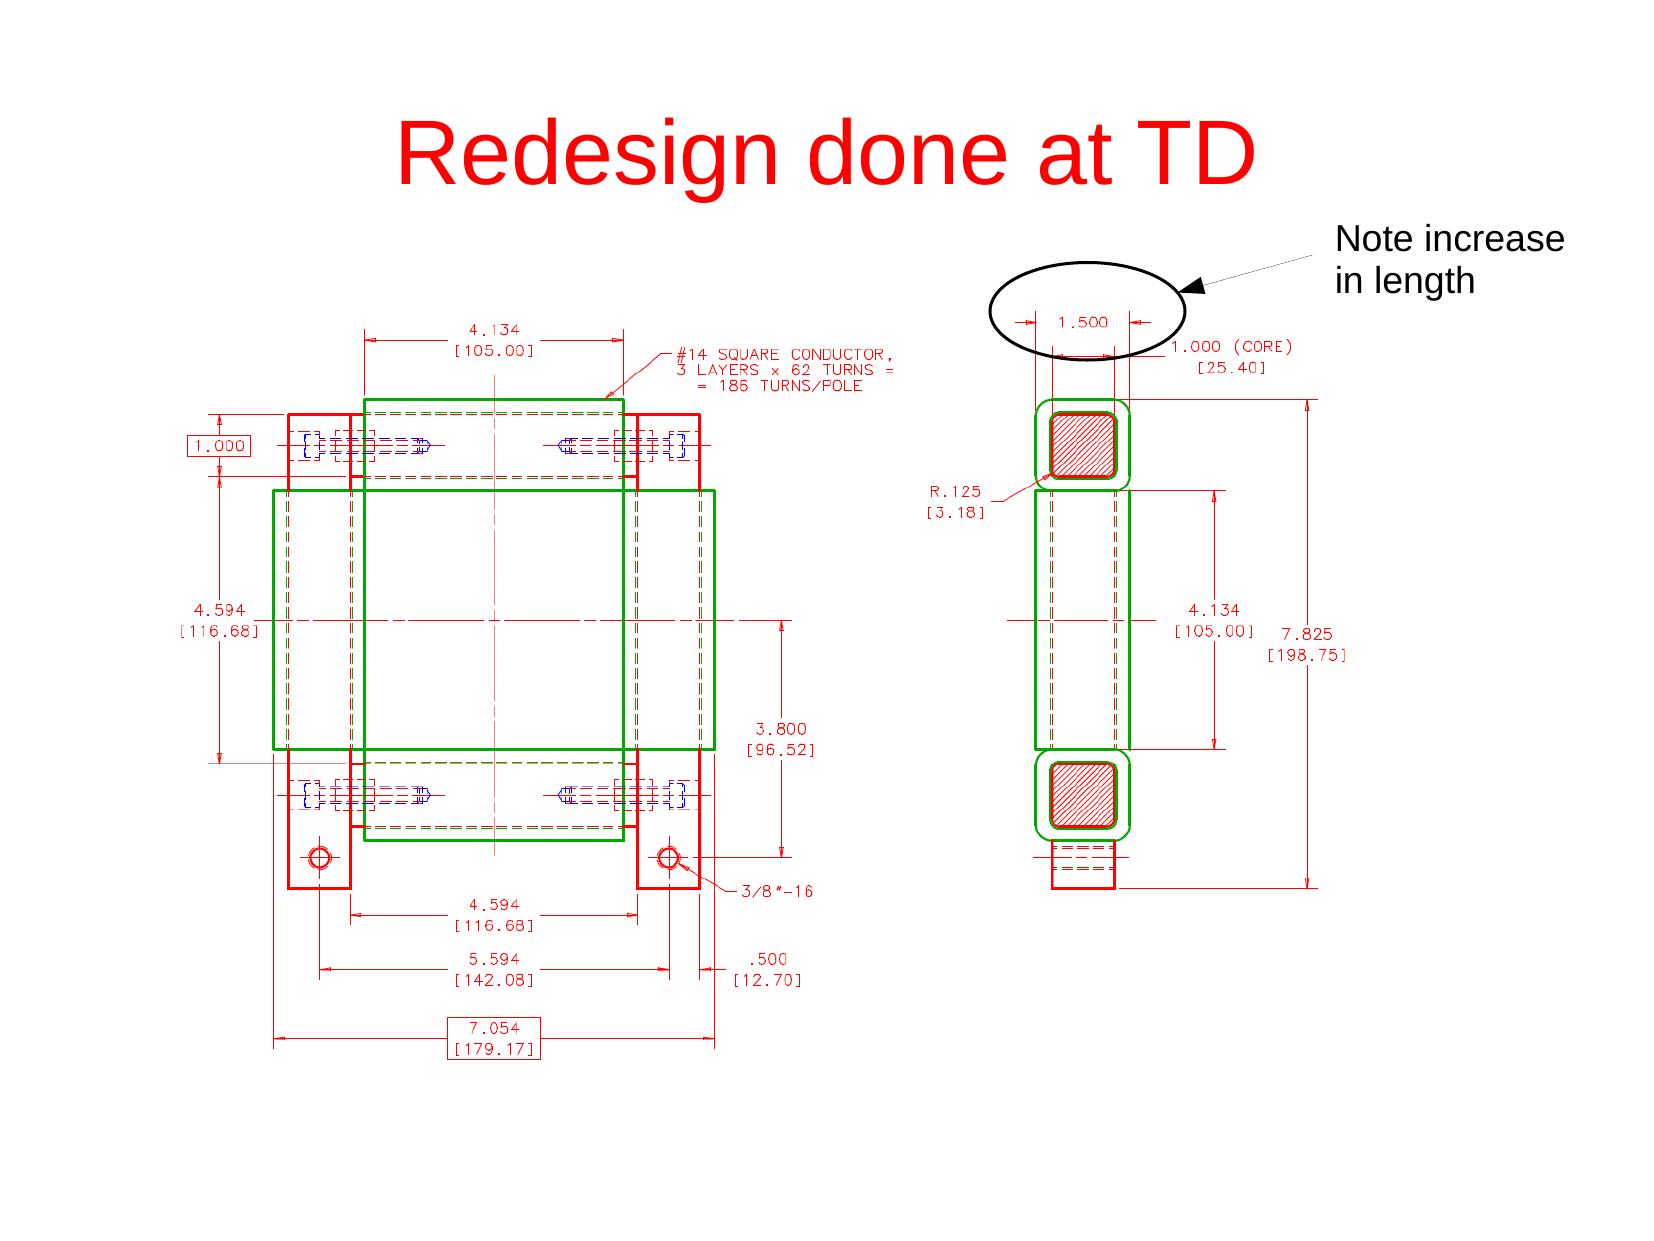

# Redesign done at TD
Note increase in length